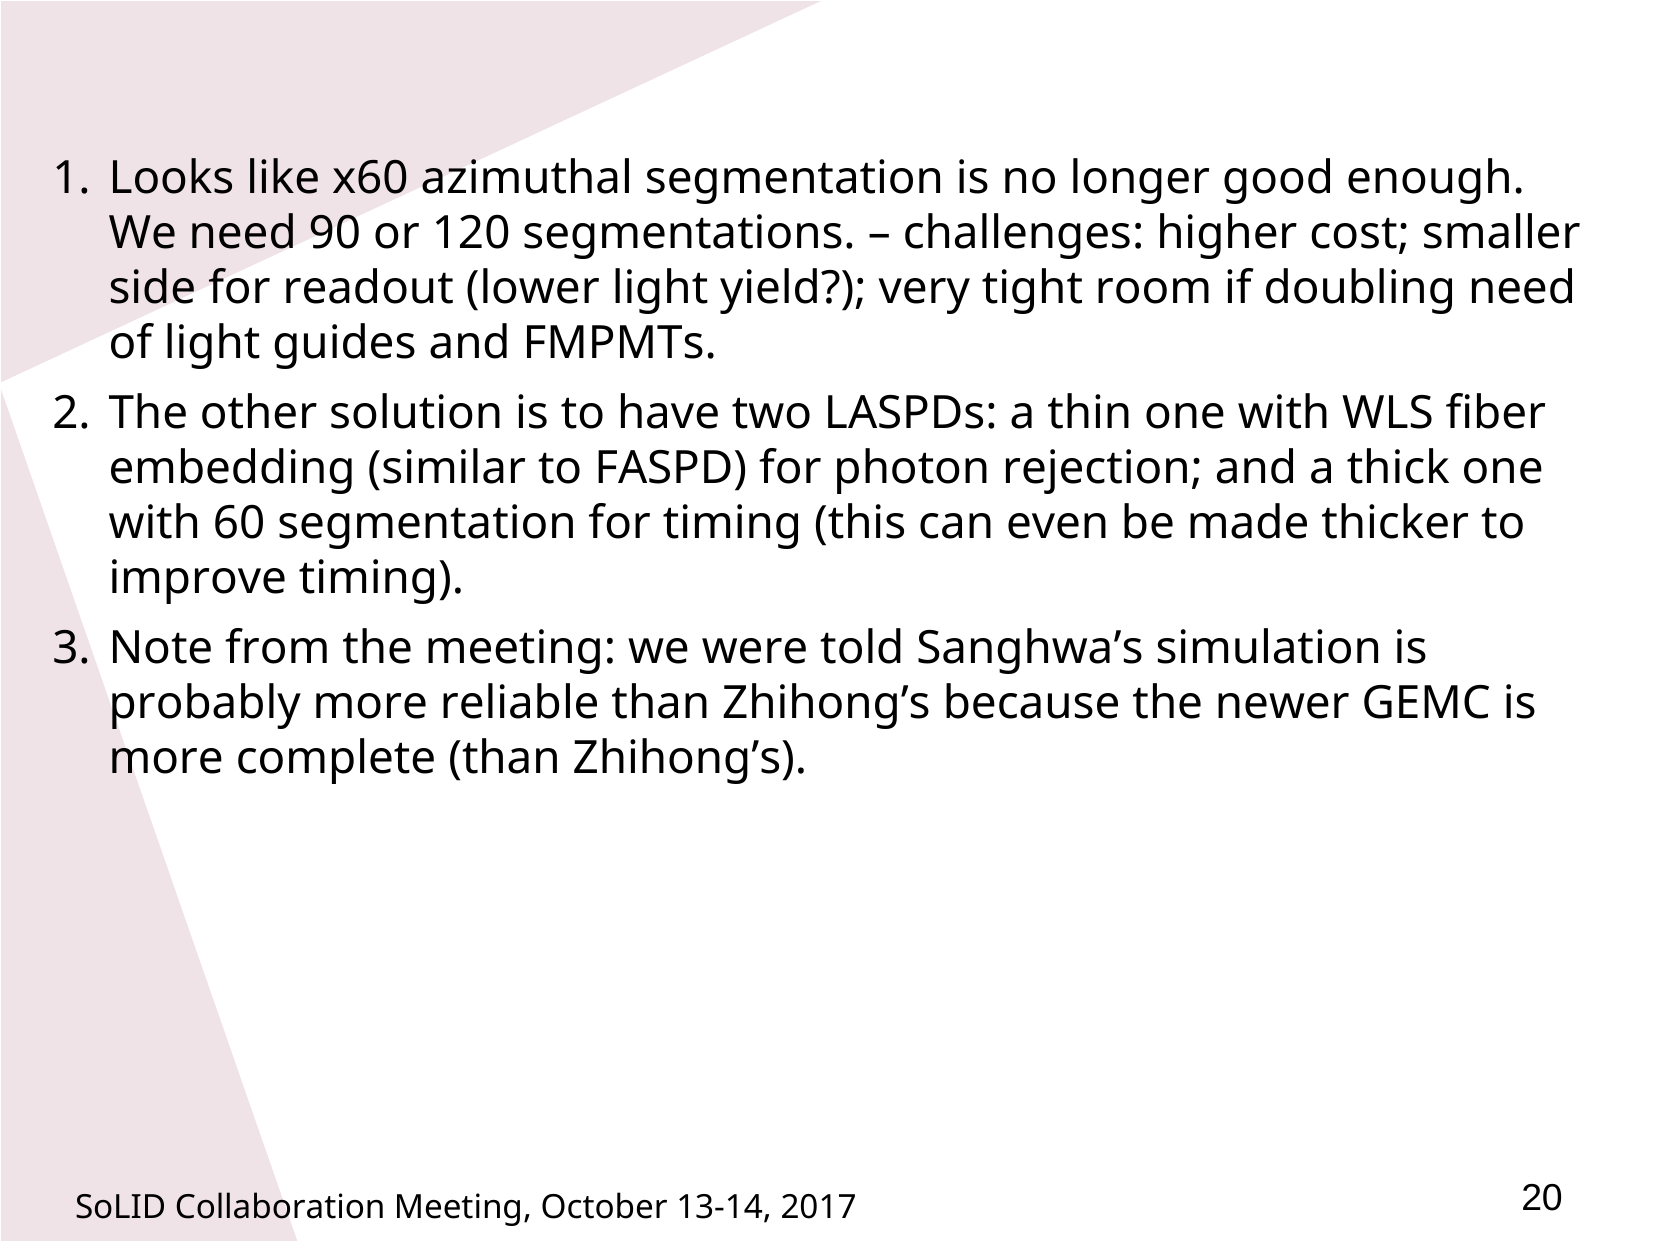

Looks like x60 azimuthal segmentation is no longer good enough. We need 90 or 120 segmentations. – challenges: higher cost; smaller side for readout (lower light yield?); very tight room if doubling need of light guides and FMPMTs.
The other solution is to have two LASPDs: a thin one with WLS fiber embedding (similar to FASPD) for photon rejection; and a thick one with 60 segmentation for timing (this can even be made thicker to improve timing).
Note from the meeting: we were told Sanghwa’s simulation is probably more reliable than Zhihong’s because the newer GEMC is more complete (than Zhihong’s).
20